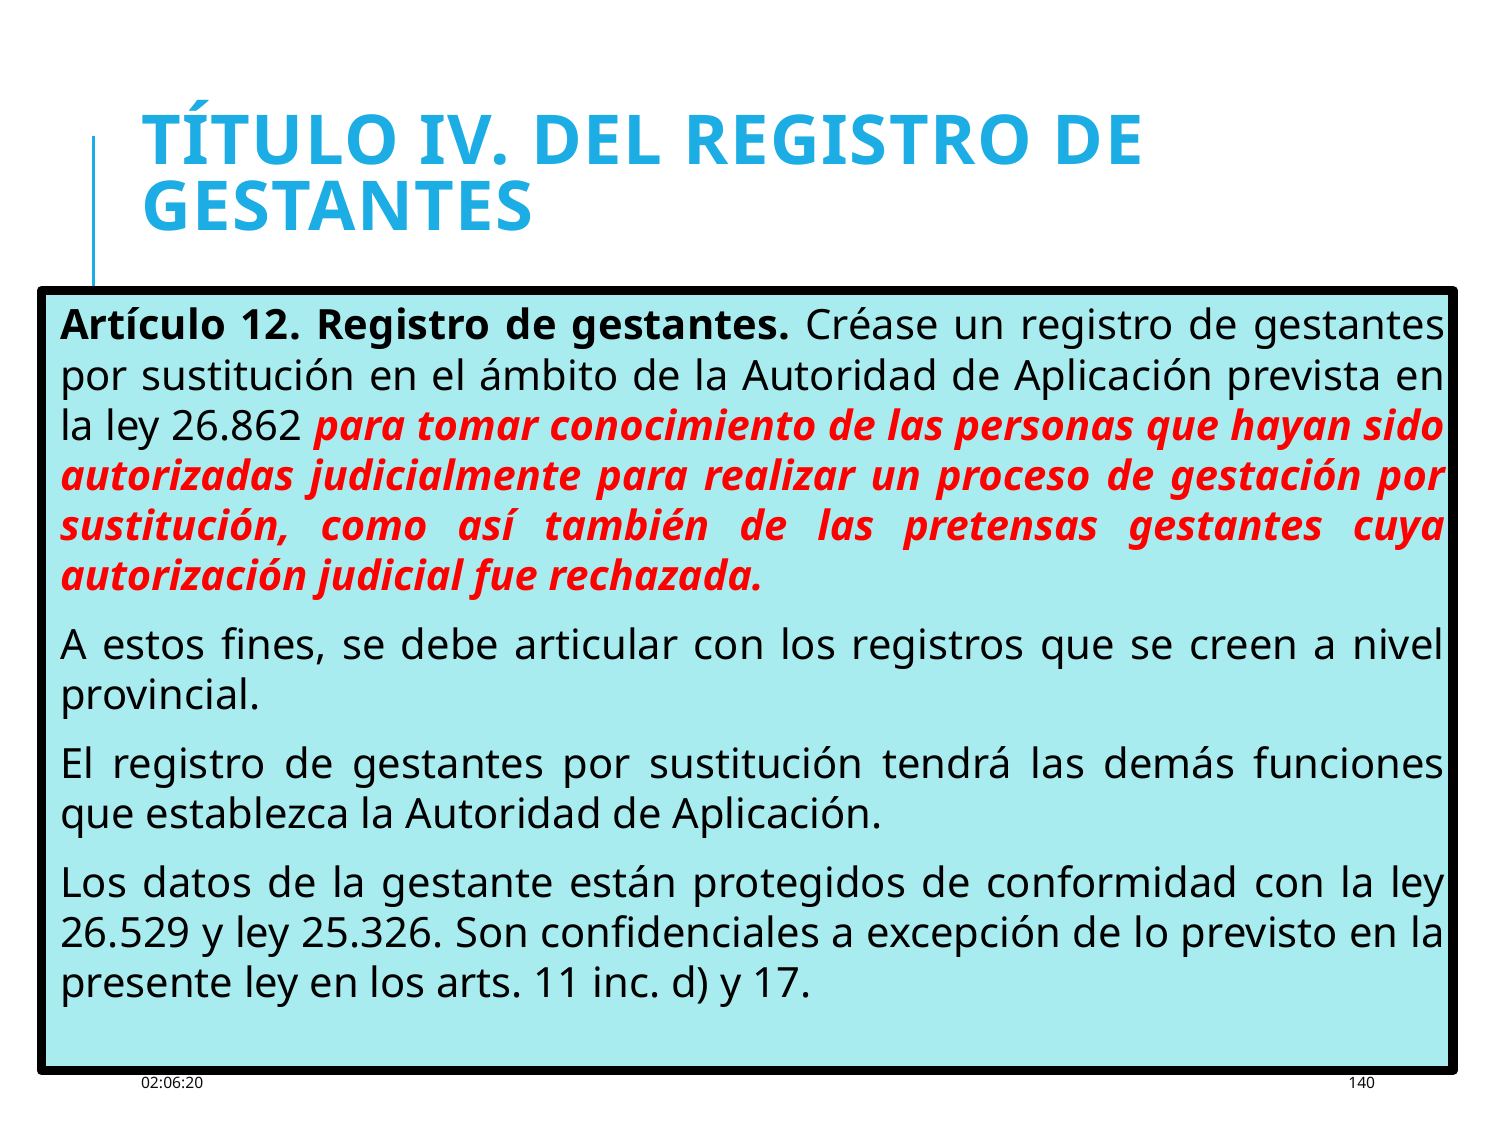

# Título IV. Del registro de gestantes
Artículo 12. Registro de gestantes. Créase un registro de gestantes por sustitución en el ámbito de la Autoridad de Aplicación prevista en la ley 26.862 para tomar conocimiento de las personas que hayan sido autorizadas judicialmente para realizar un proceso de gestación por sustitución, como así también de las pretensas gestantes cuya autorización judicial fue rechazada.
A estos fines, se debe articular con los registros que se creen a nivel provincial.
El registro de gestantes por sustitución tendrá las demás funciones que establezca la Autoridad de Aplicación.
Los datos de la gestante están protegidos de conformidad con la ley 26.529 y ley 25.326. Son confidenciales a excepción de lo previsto en la presente ley en los arts. 11 inc. d) y 17.
02:48:06